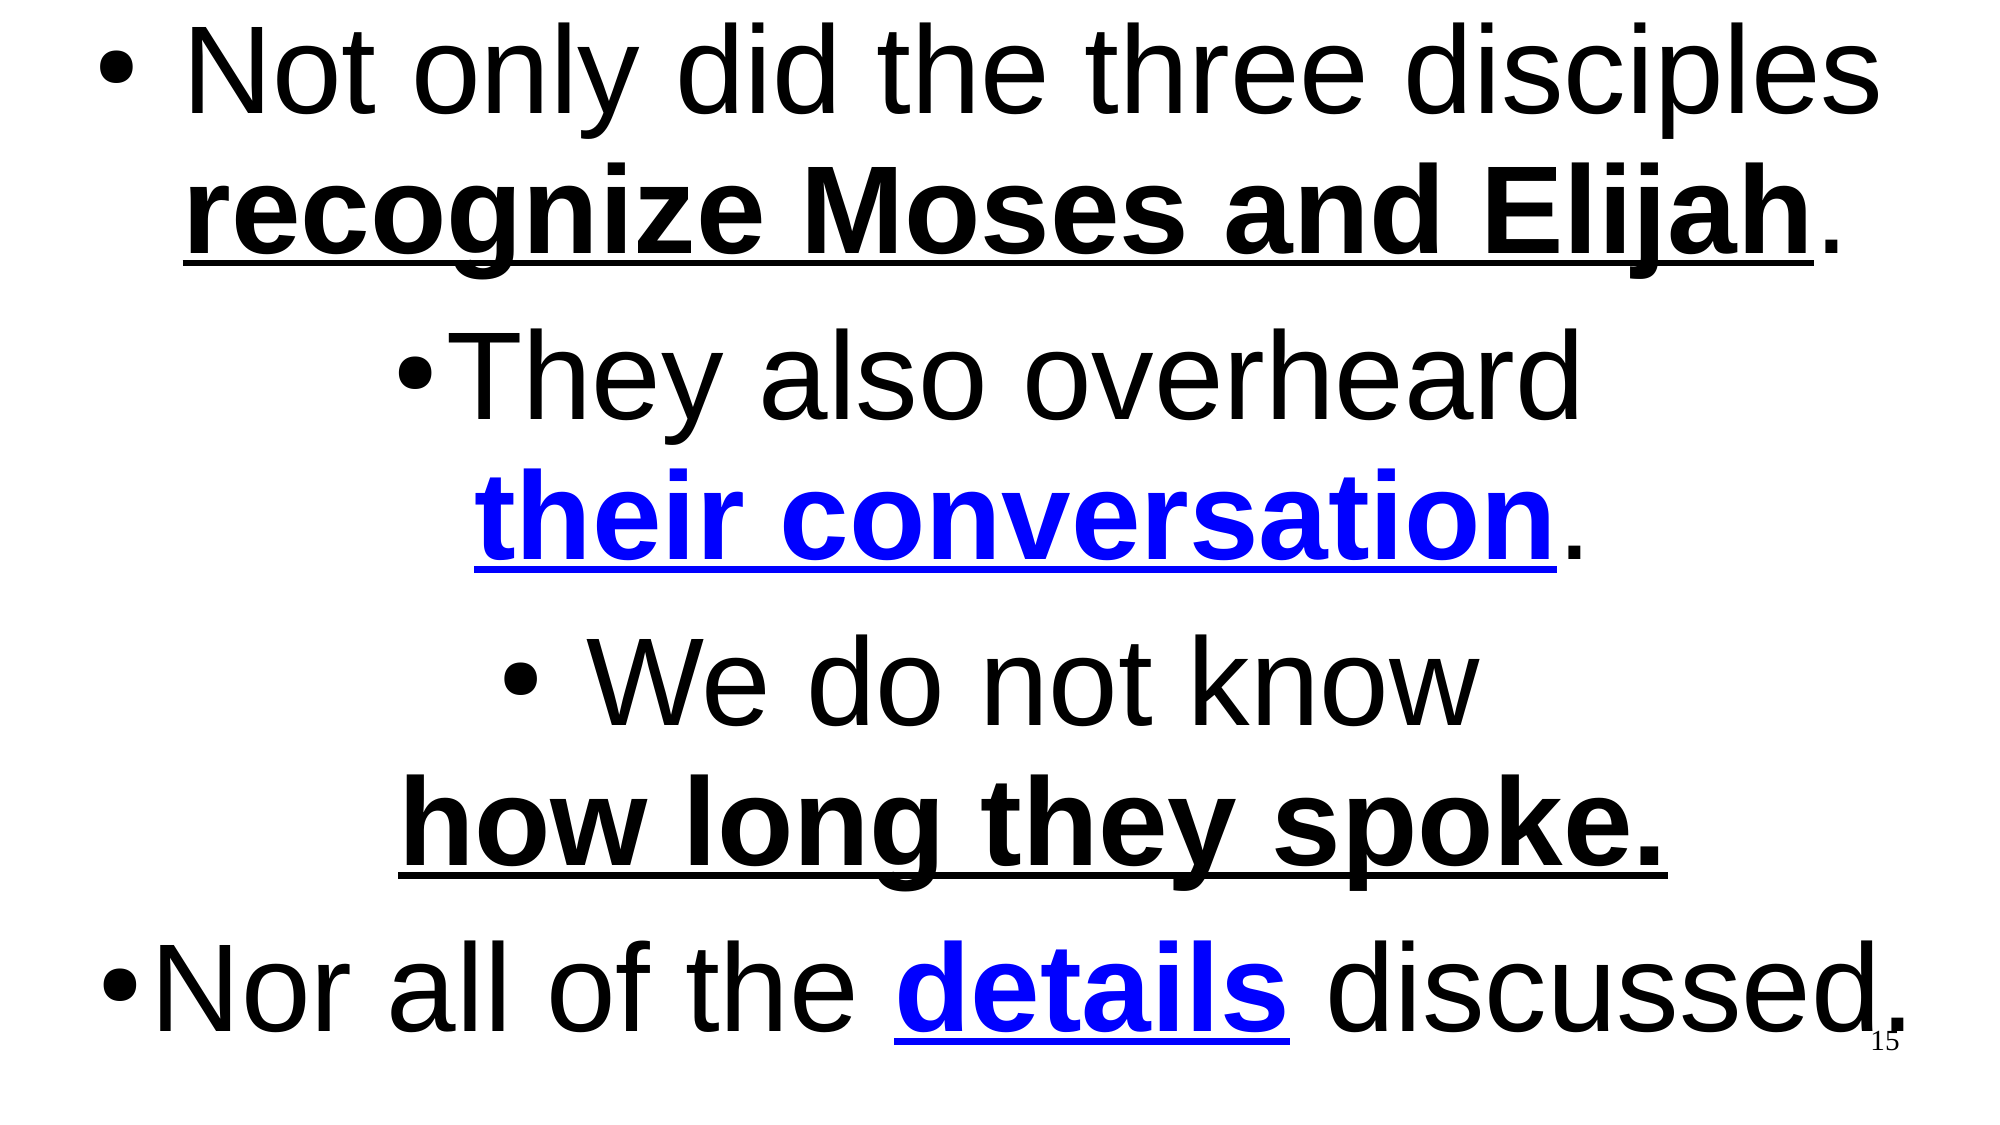

# Not only did the three disciples recognize Moses and Elijah.
They also overheard
their conversation.
 We do not know
how long they spoke.
Nor all of the details discussed.
15